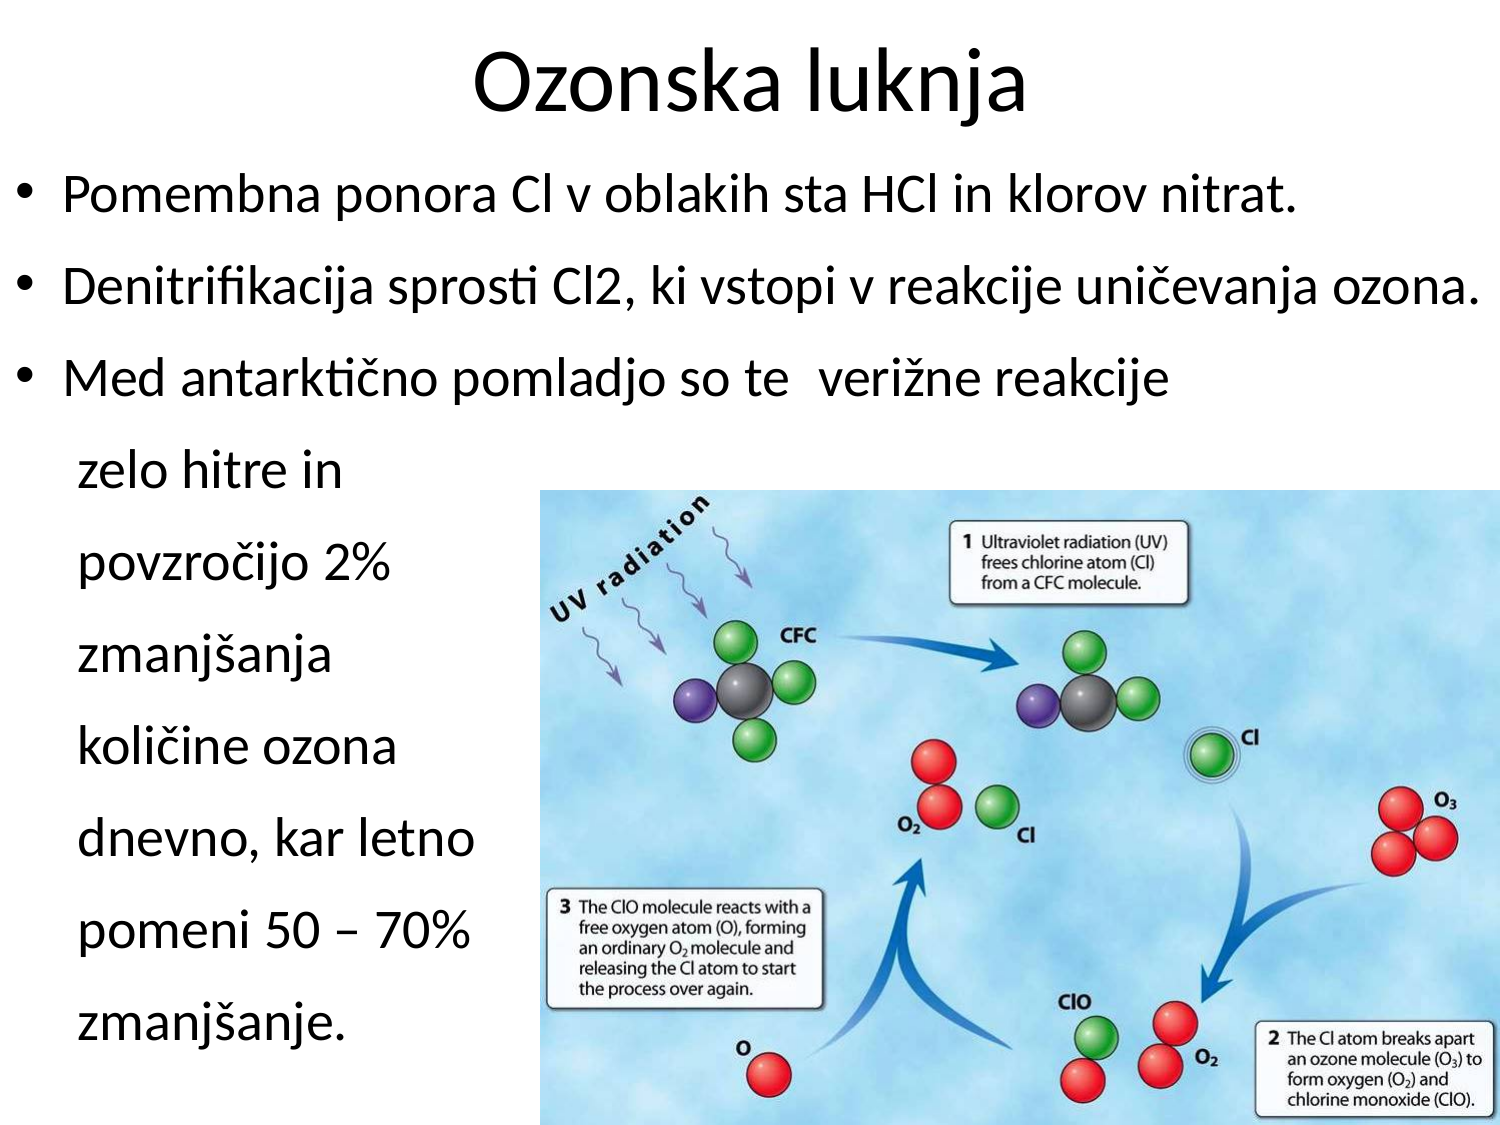

# Ozonska luknja
Pomembna ponora Cl v oblakih sta HCl in klorov nitrat.
Denitrifikacija sprosti Cl2, ki vstopi v reakcije uničevanja ozona.
Med antarktično pomladjo so te 	verižne reakcije
	zelo hitre in
	povzročijo 2%
	zmanjšanja
	količine ozona
	dnevno, kar letno
	pomeni 50 – 70%
	zmanjšanje.